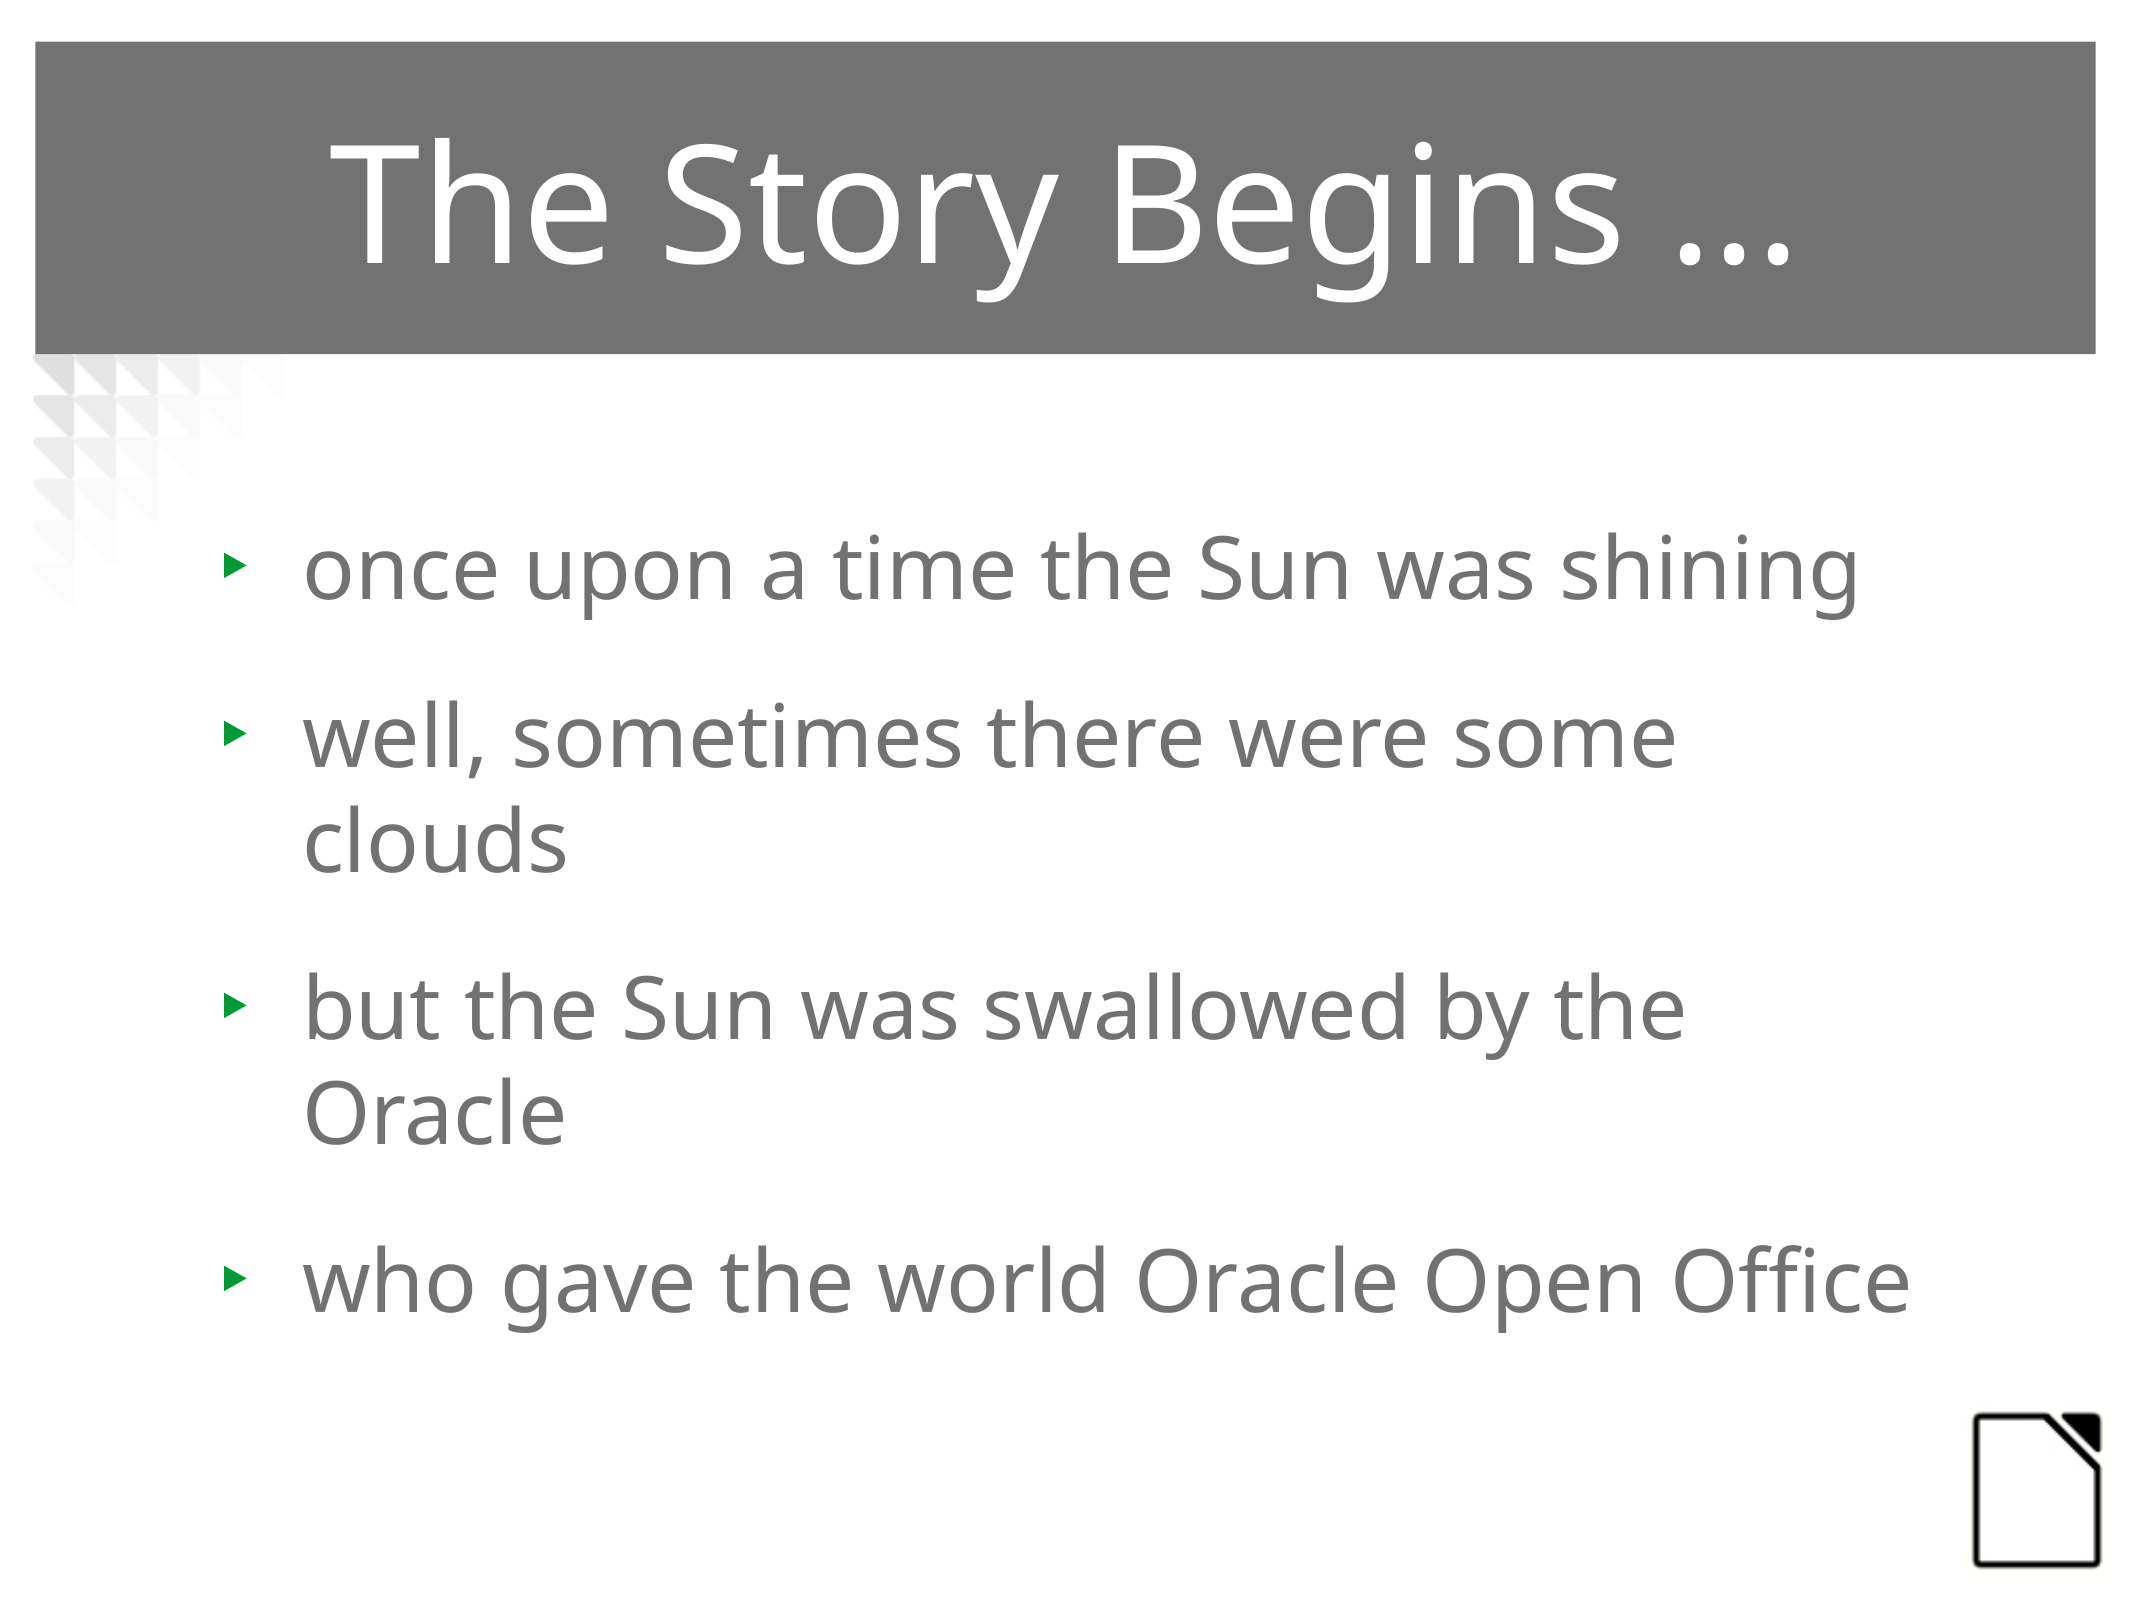

# The Story Begins ...
once upon a time the Sun was shining
well, sometimes there were some clouds
but the Sun was swallowed by the Oracle
who gave the world Oracle Open Office